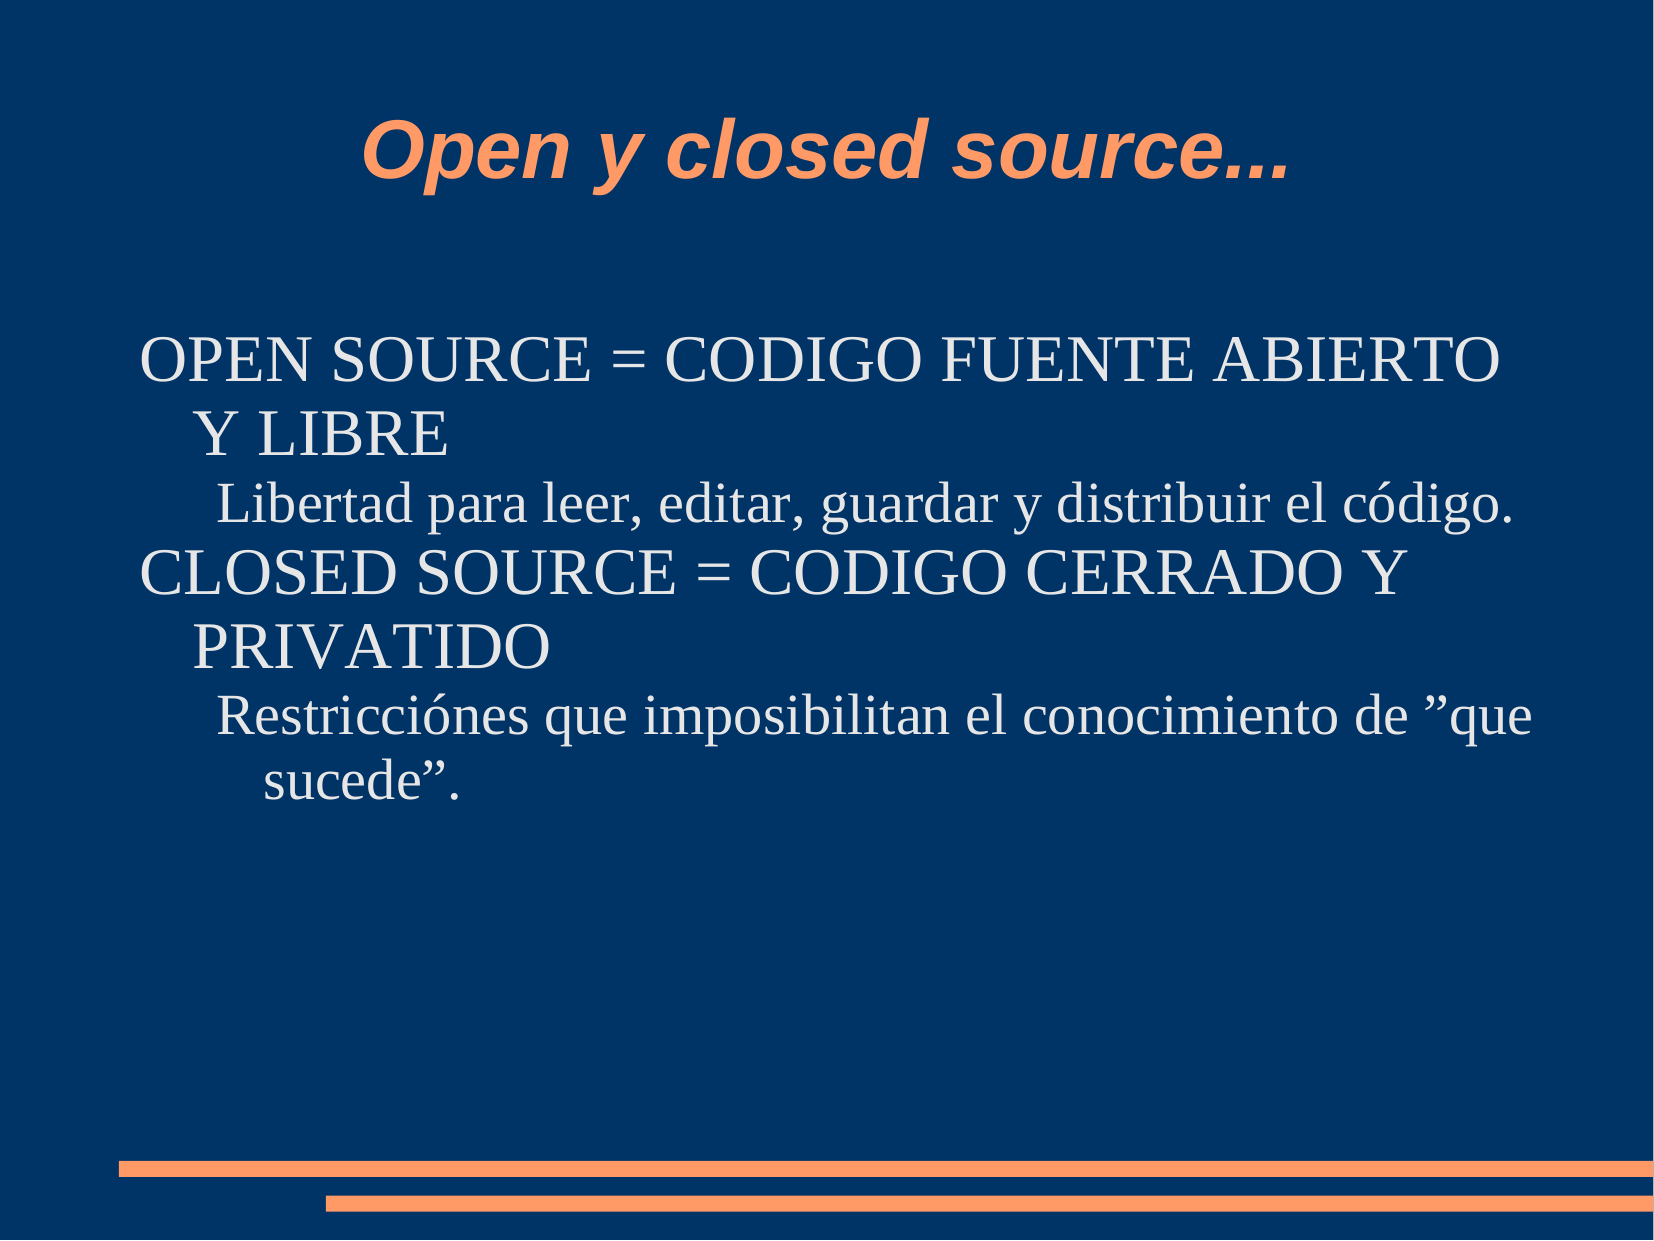

# Open y closed source...
OPEN SOURCE = CODIGO FUENTE ABIERTO Y LIBRE
Libertad para leer, editar, guardar y distribuir el código.
CLOSED SOURCE = CODIGO CERRADO Y PRIVATIDO
Restricciónes que imposibilitan el conocimiento de ”que sucede”.